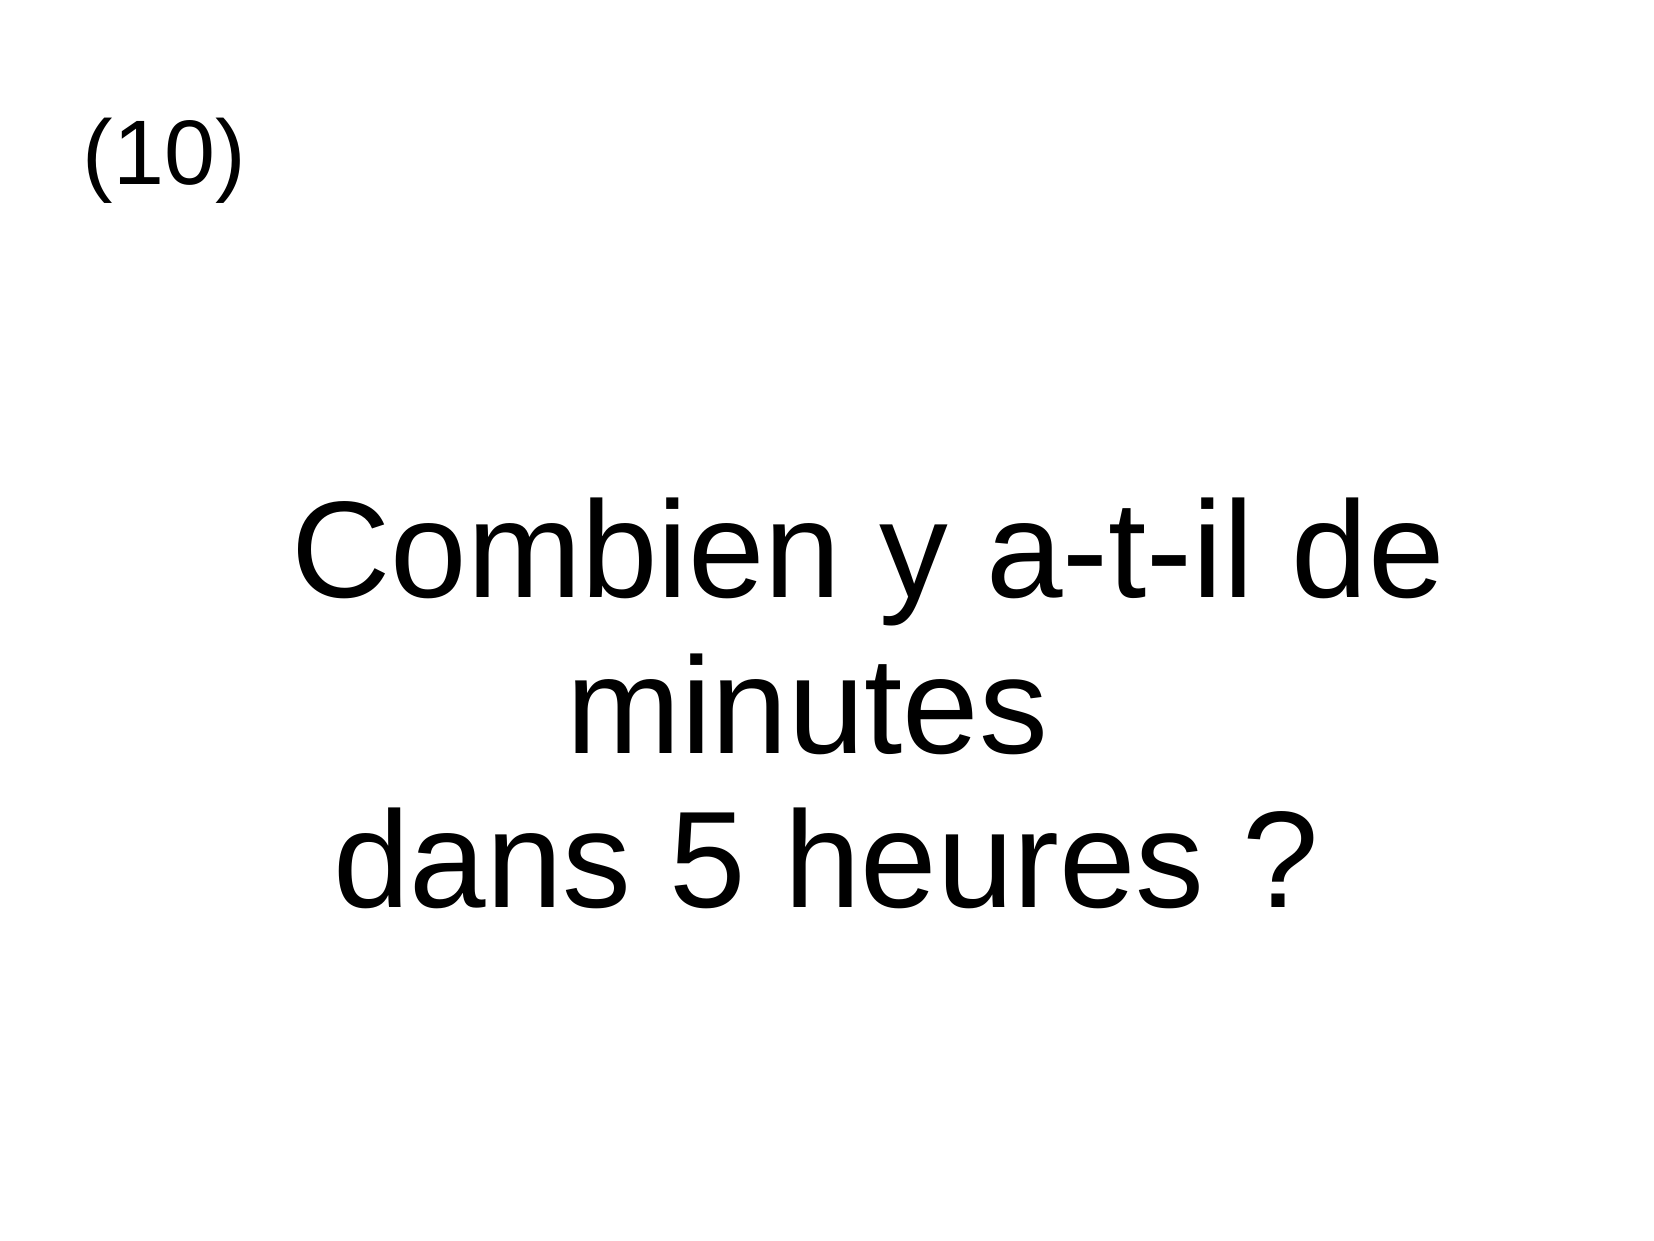

# (10)
 Combien y a-t-il de minutes
dans 5 heures ?